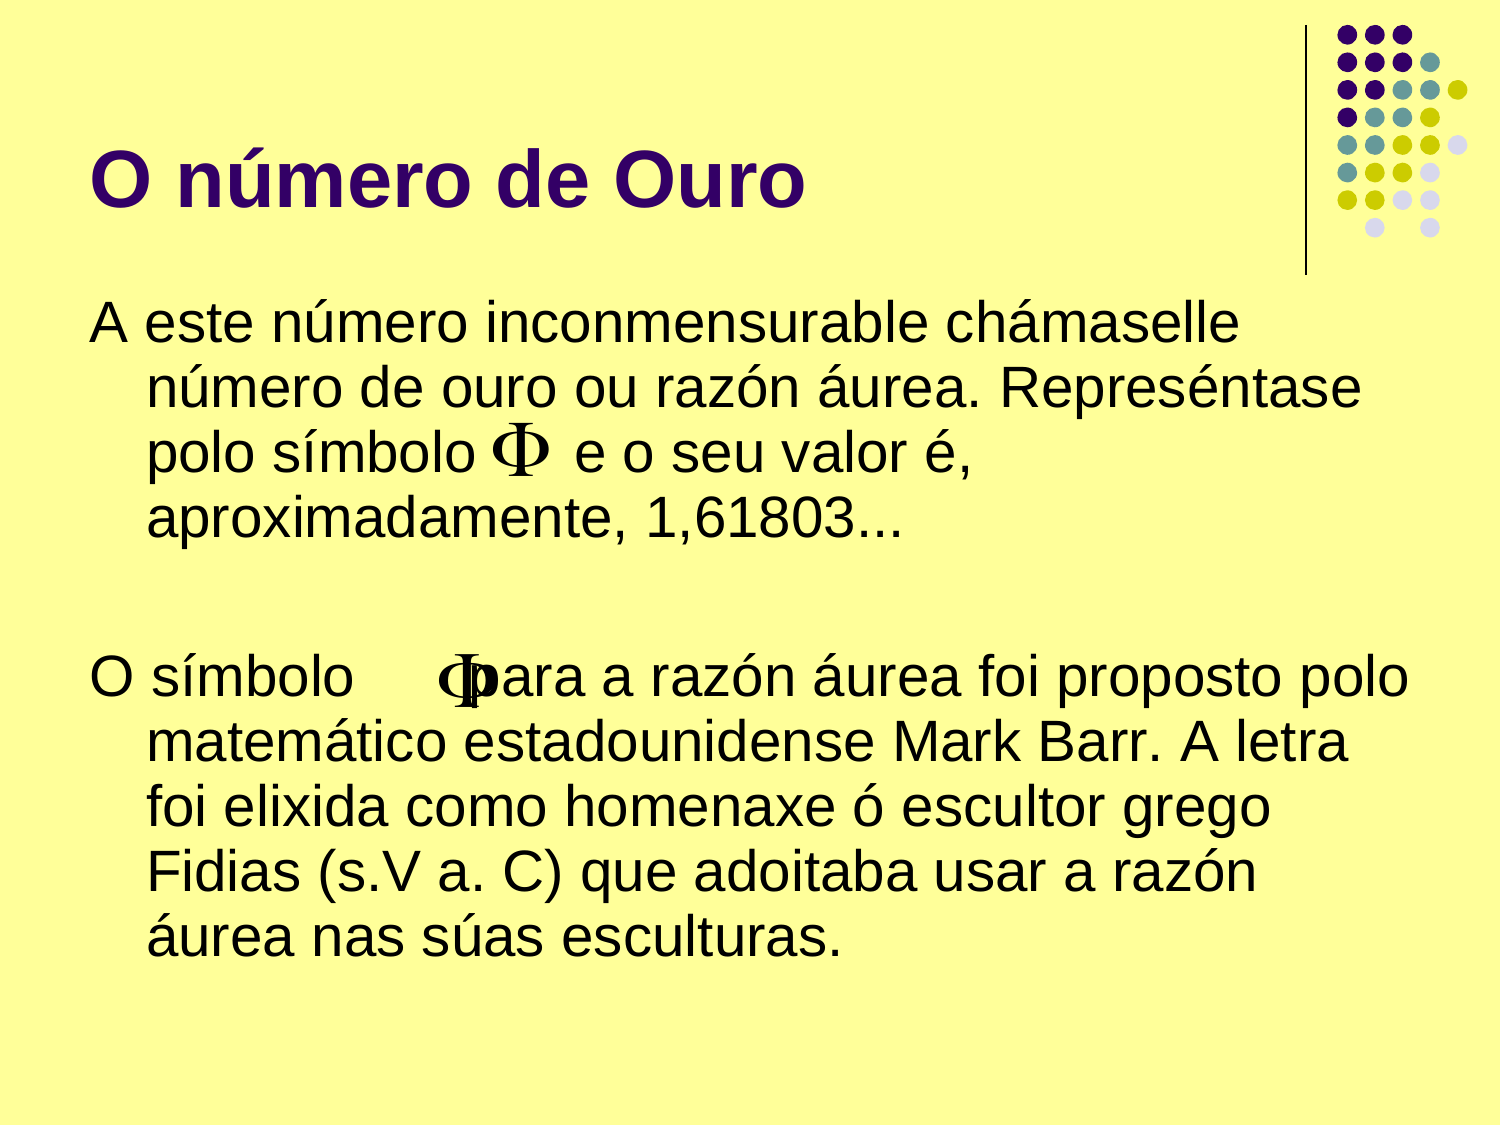

# O número de Ouro
A este número inconmensurable chámaselle número de ouro ou razón áurea. Represéntase polo símbolo e o seu valor é, aproximadamente, 1,61803...
O símbolo para a razón áurea foi proposto polo matemático estadounidense Mark Barr. A letra foi elixida como homenaxe ó escultor grego Fidias (s.V a. C) que adoitaba usar a razón áurea nas súas esculturas.